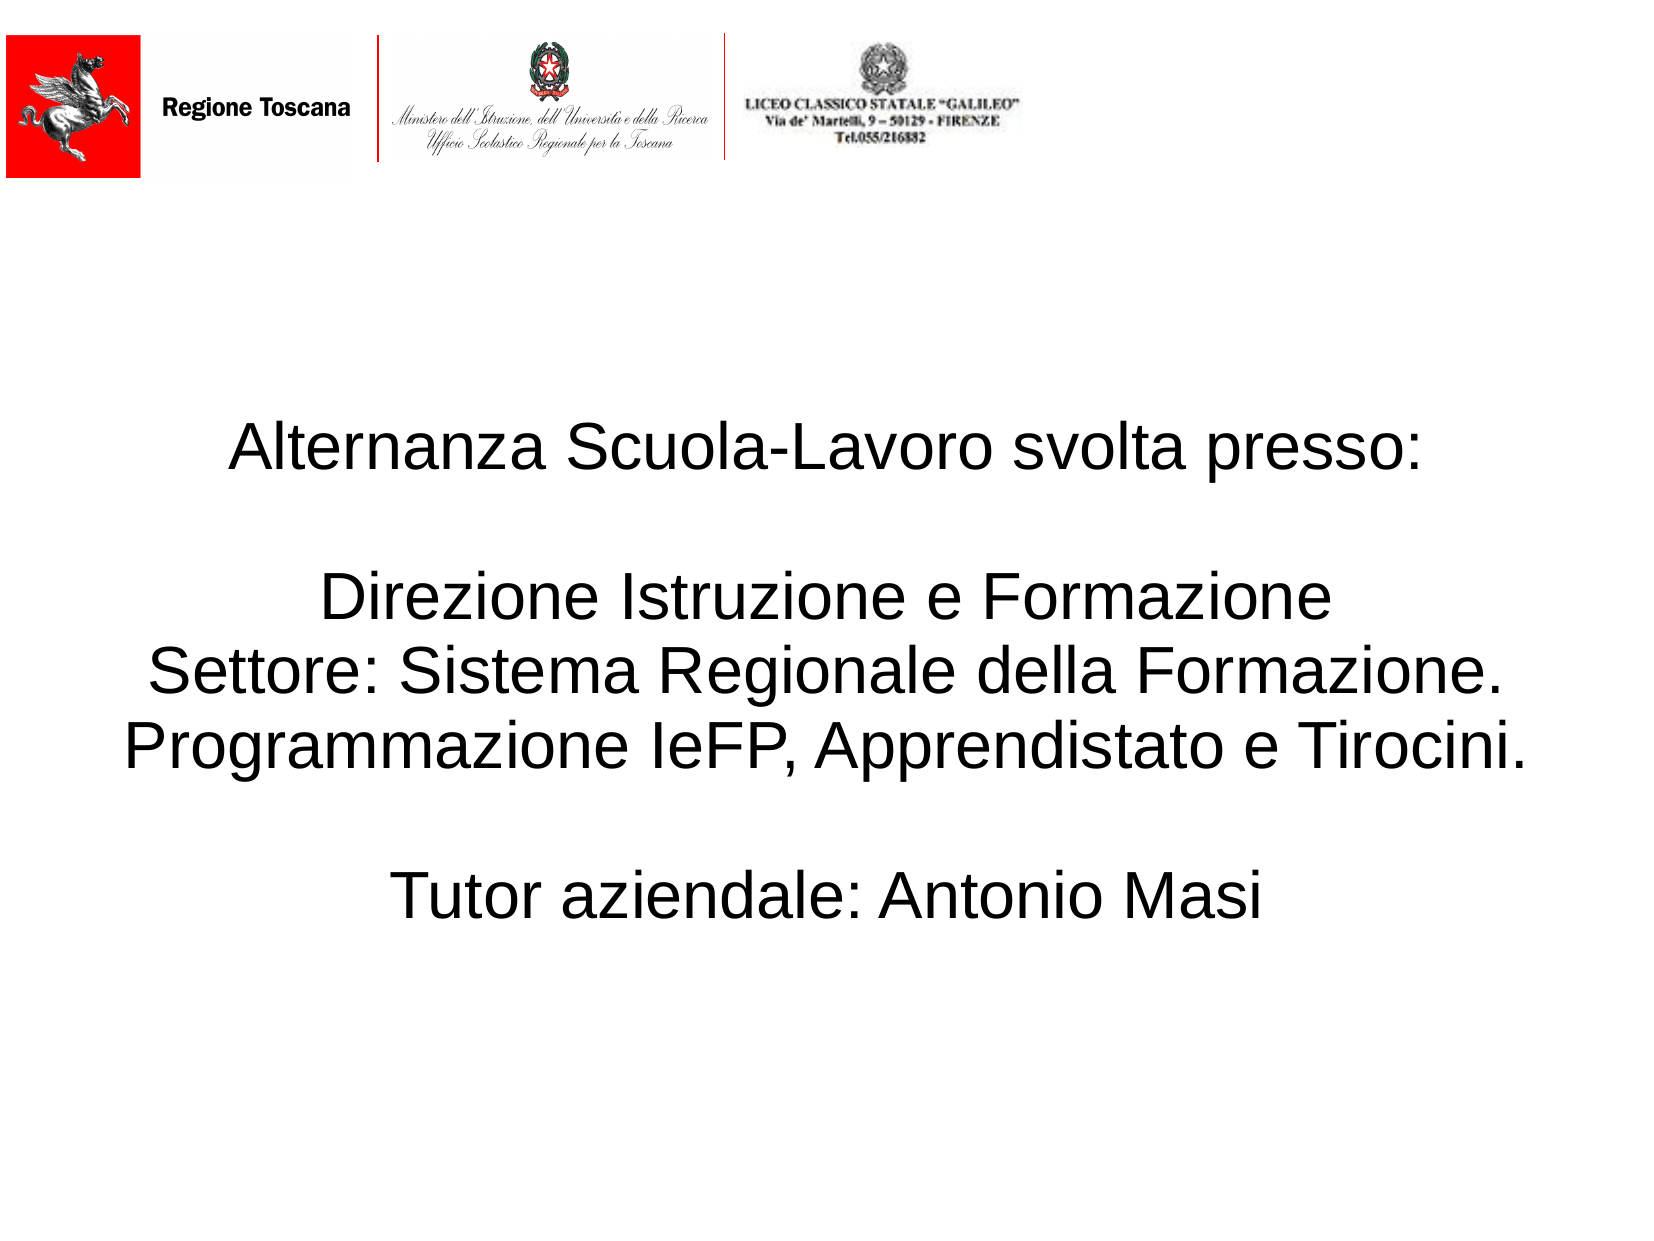

# Alternanza Scuola-Lavoro svolta presso:
Direzione Istruzione e Formazione
Settore: Sistema Regionale della Formazione.
Programmazione IeFP, Apprendistato e Tirocini.
Tutor aziendale: Antonio Masi